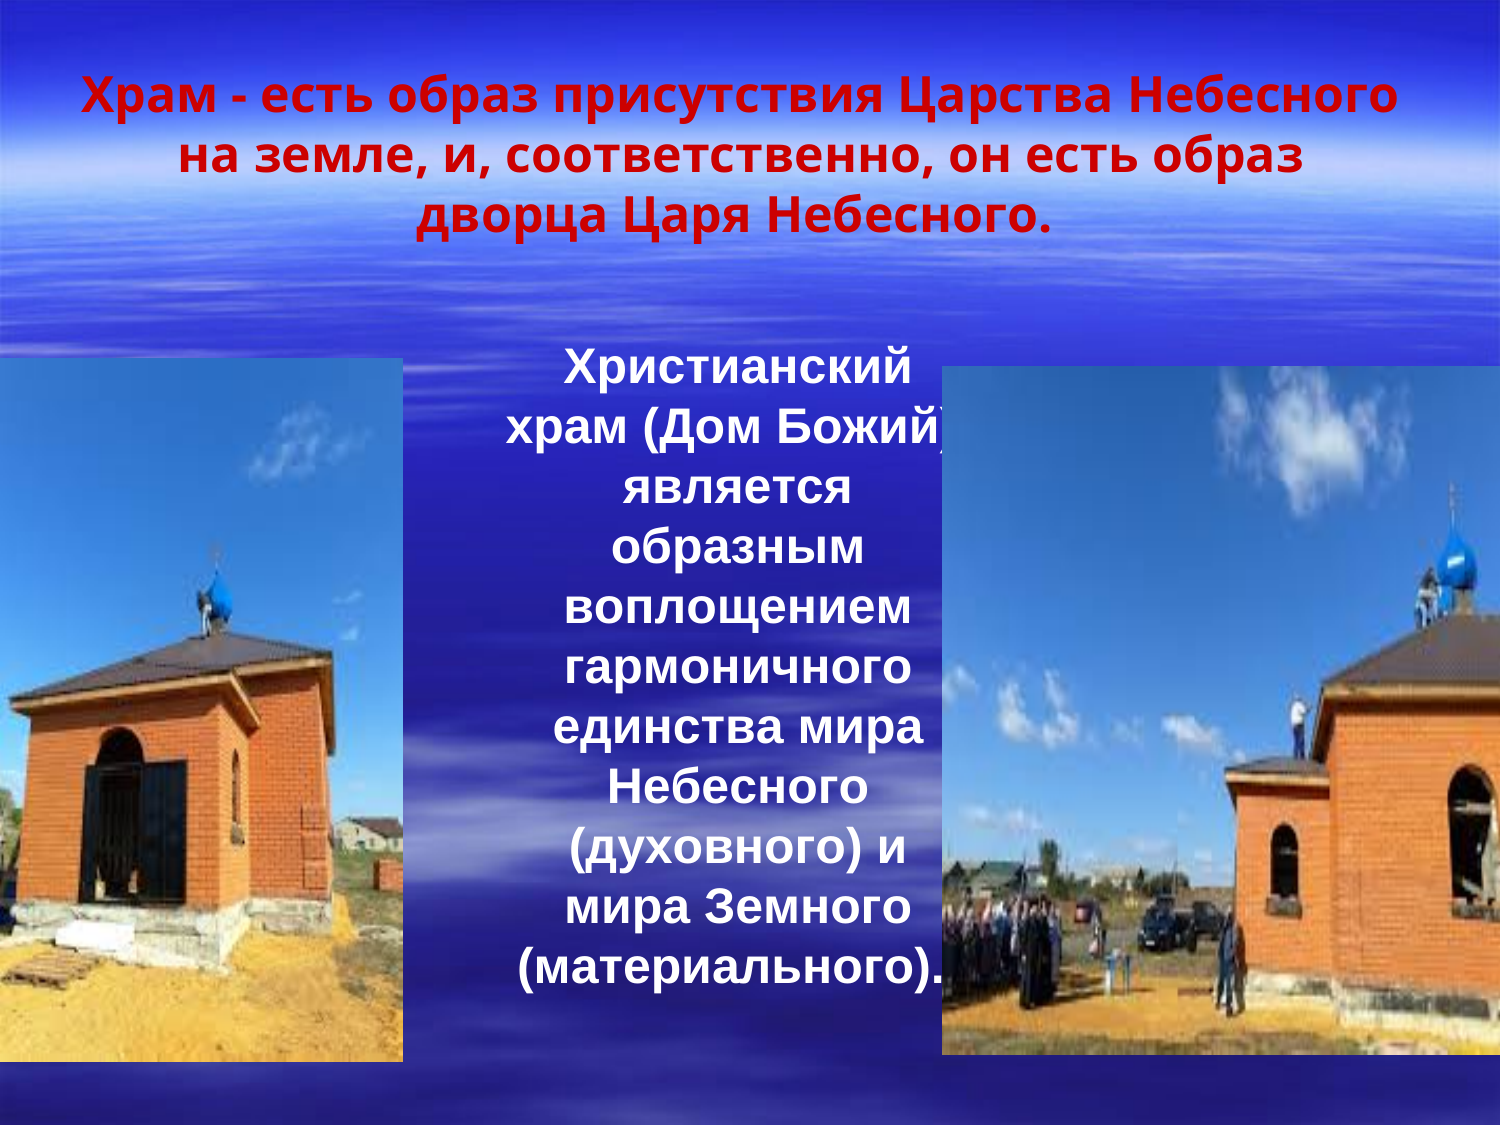

Храм - есть образ присутствия Царства Небесного на земле, и, соответственно, он есть образ дворца Царя Небесного.
Христианский храм (Дом Божий), является образным воплощением гармоничного единства мира Небесного (духовного) и мира Земного (материального).